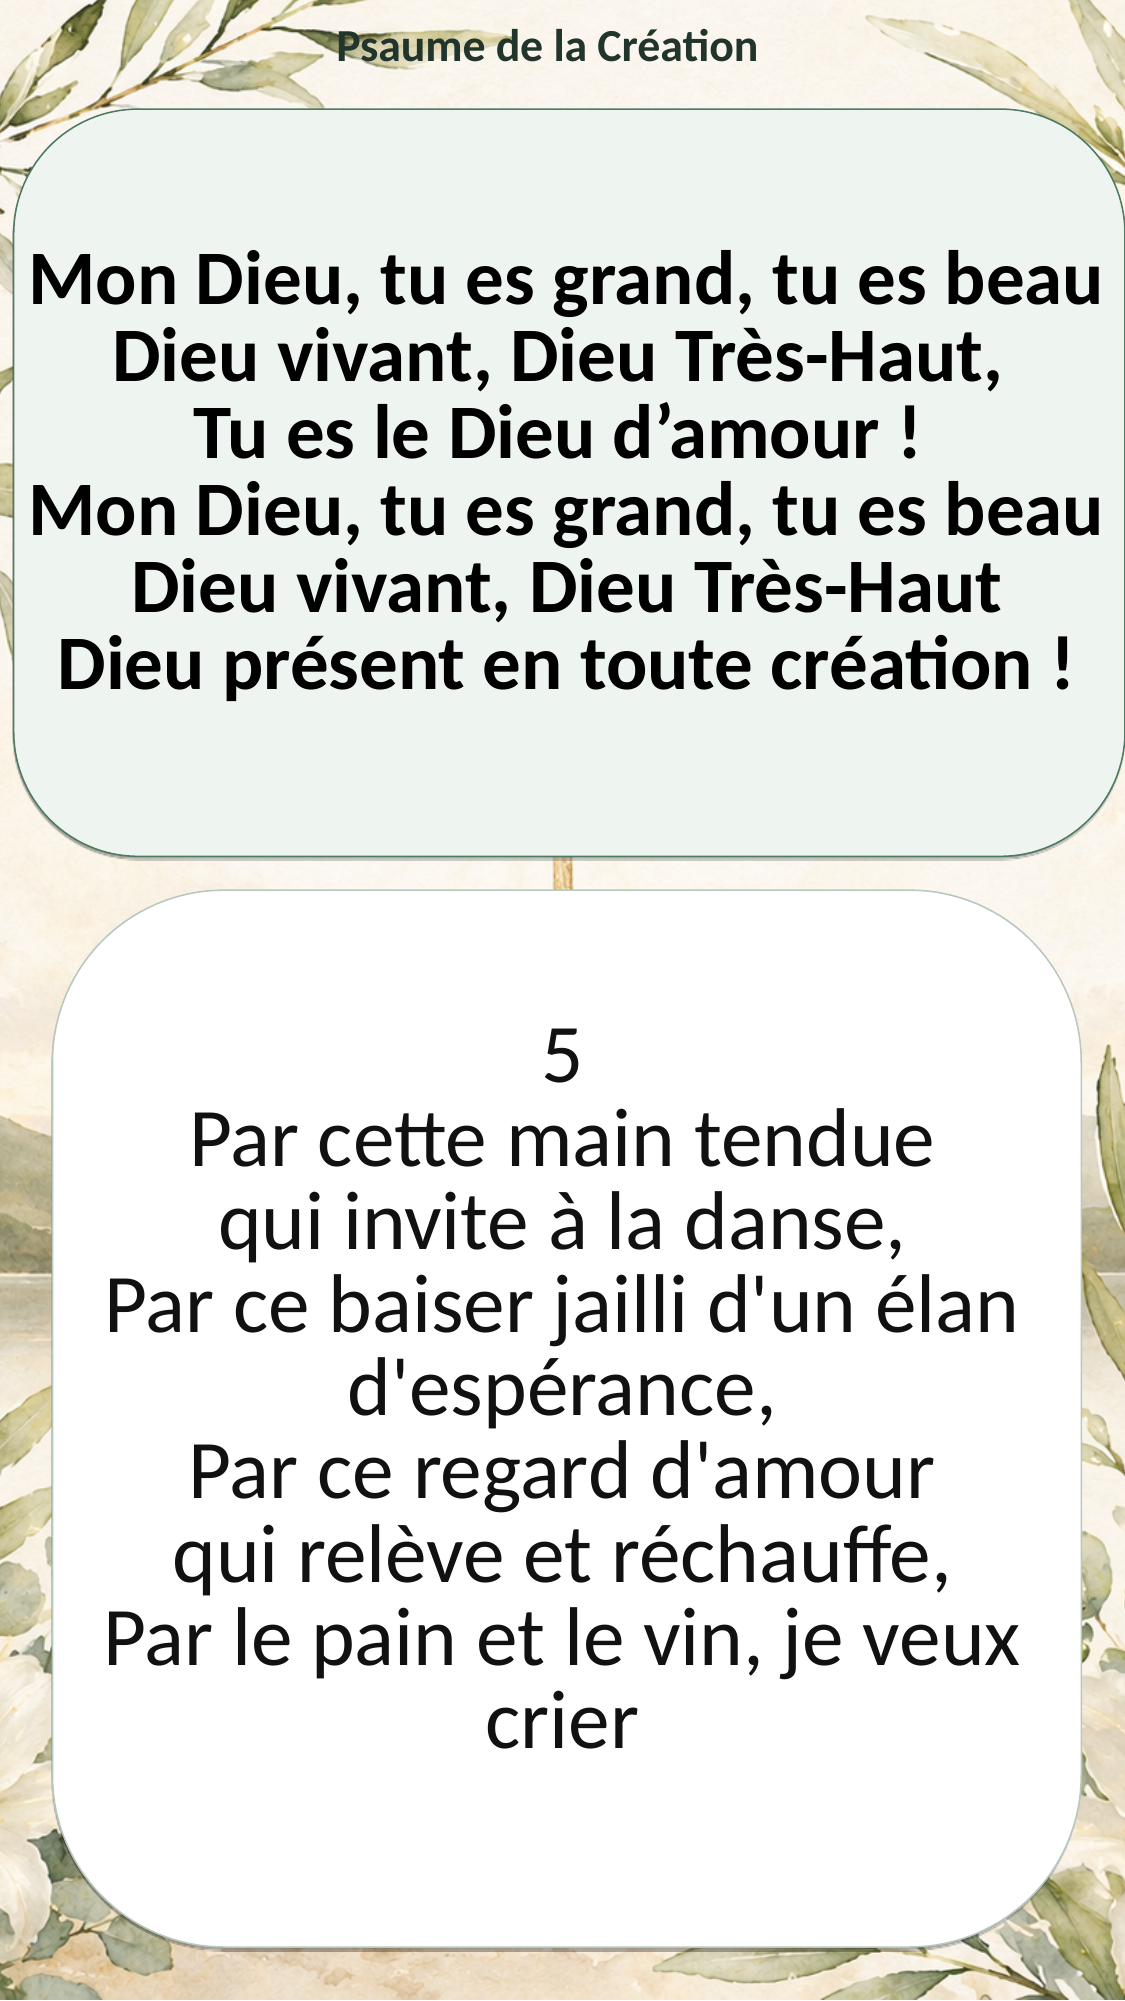

Psaume de la Création
Mon Dieu, tu es grand, tu es beau
Dieu vivant, Dieu Très-Haut,
Tu es le Dieu d’amour !
Mon Dieu, tu es grand, tu es beau Dieu vivant, Dieu Très-Haut
Dieu présent en toute création !
5
Par cette main tendue
qui invite à la danse,
Par ce baiser jailli d'un élan
d'espérance,
Par ce regard d'amour
qui relève et réchauffe,
Par le pain et le vin, je veux crier